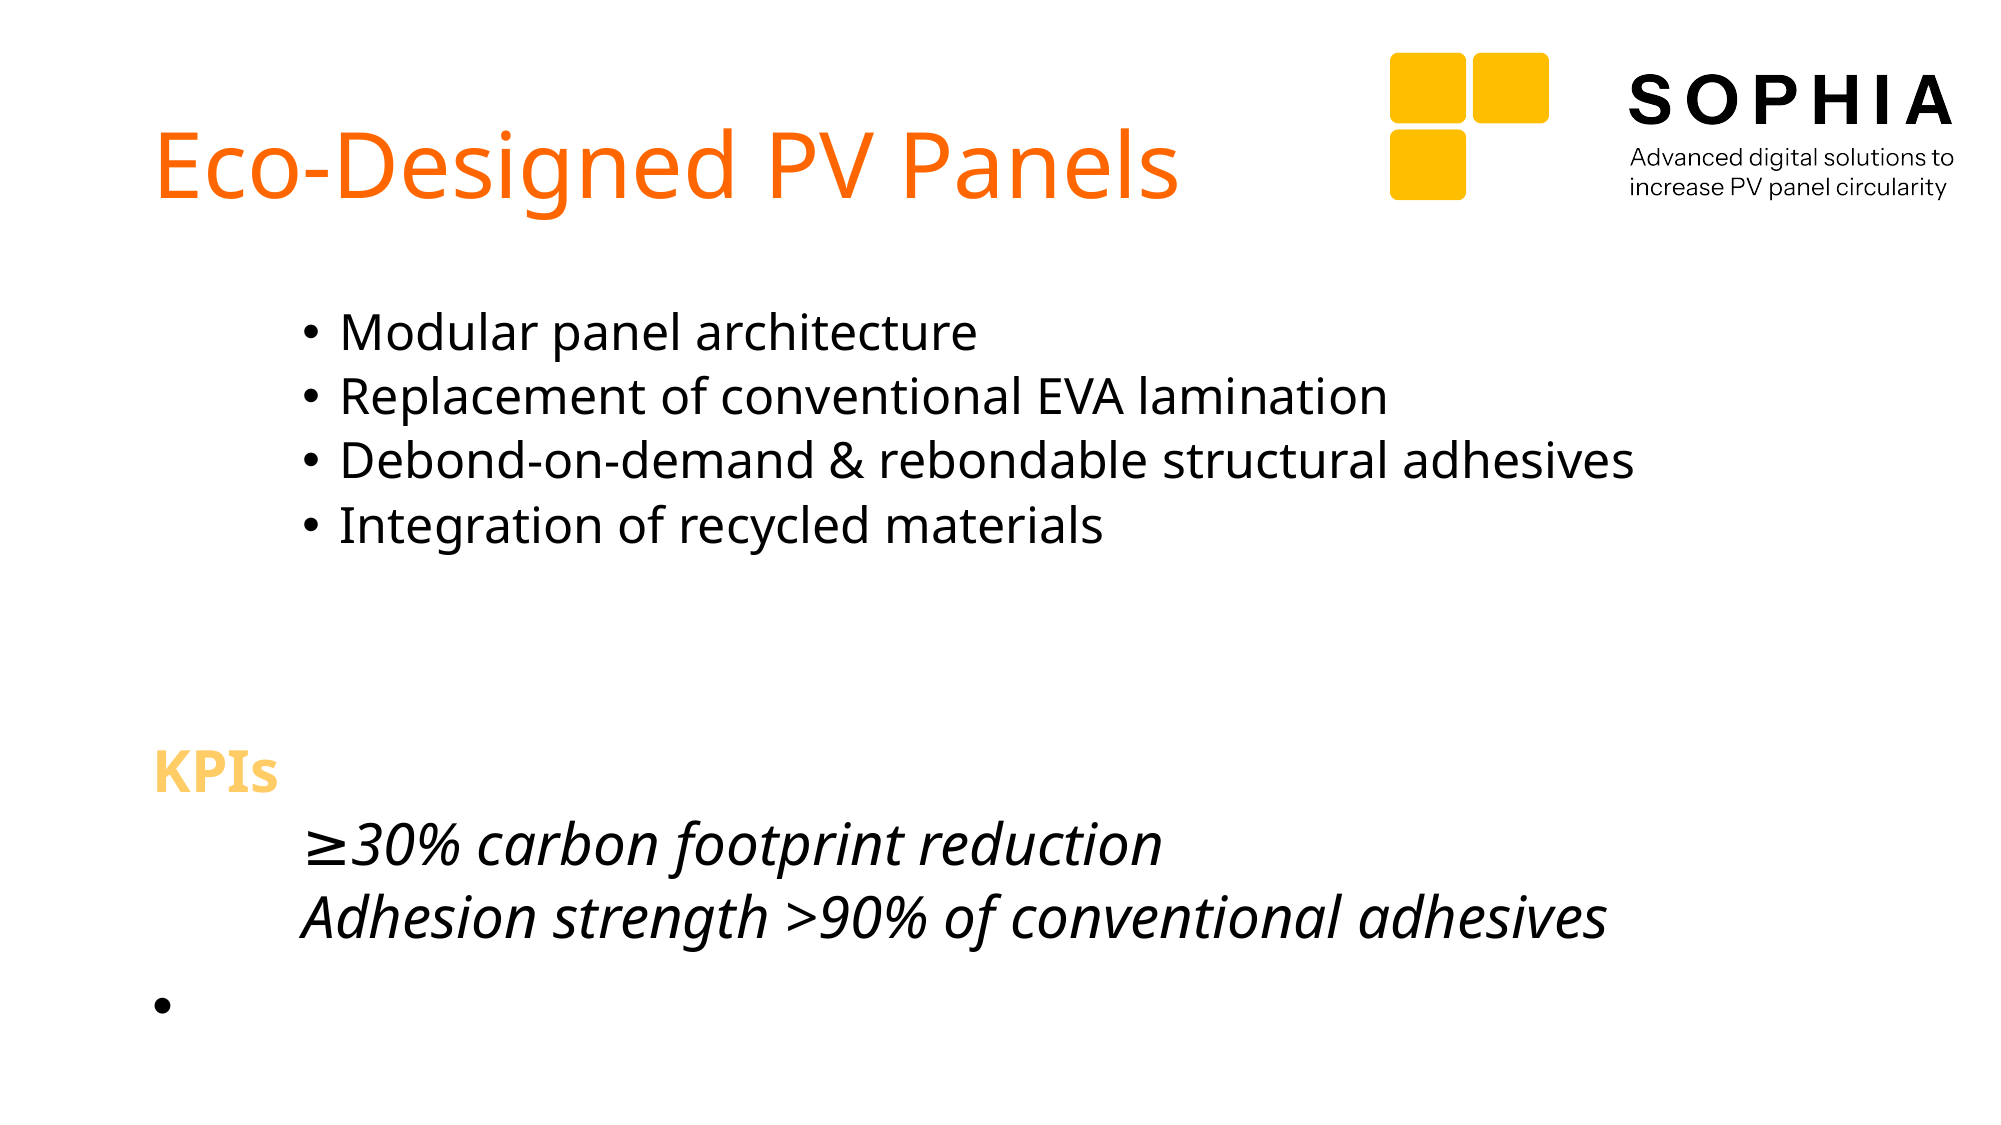

# Eco-Designed PV Panels
Modular panel architecture
Replacement of conventional EVA lamination
Debond-on-demand & rebondable structural adhesives
Integration of recycled materials
KPIs
≥30% carbon footprint reduction
Adhesion strength >90% of conventional adhesives